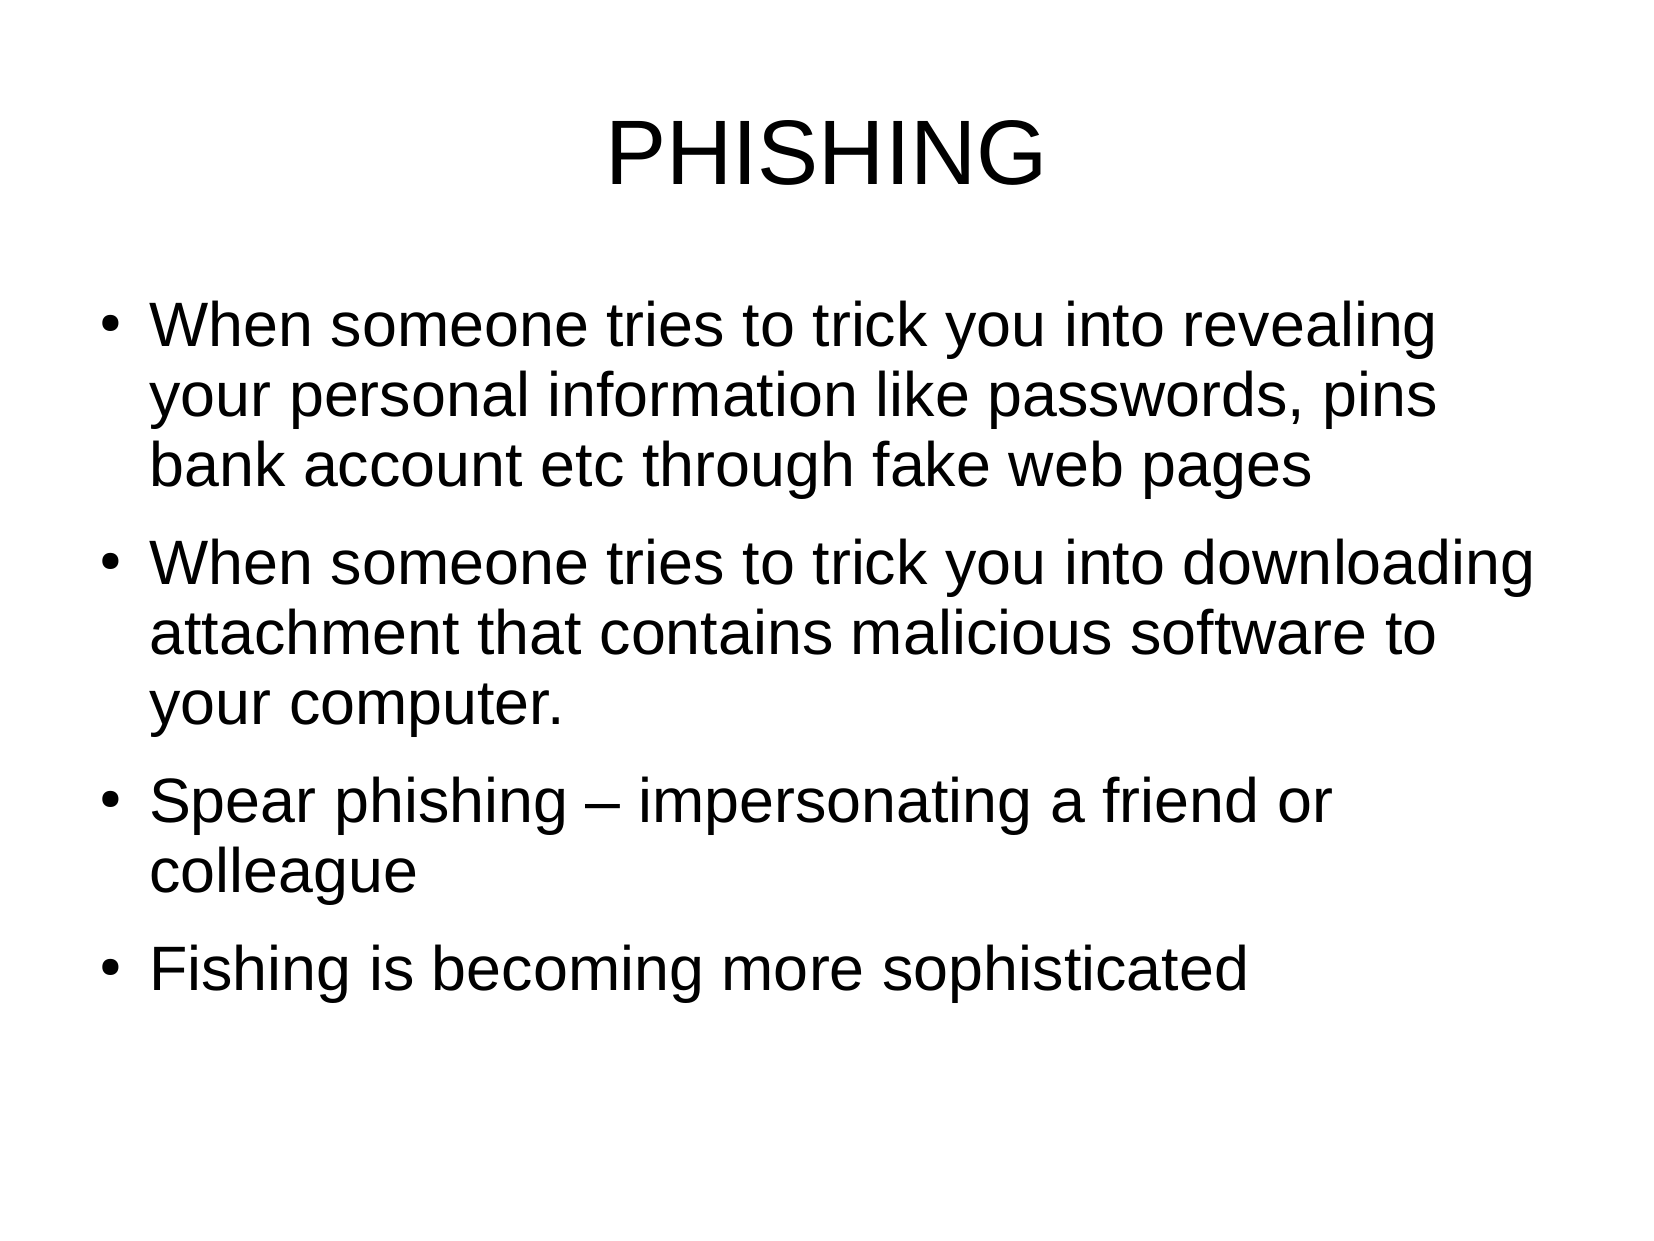

# PHISHING
When someone tries to trick you into revealing your personal information like passwords, pins bank account etc through fake web pages
When someone tries to trick you into downloading attachment that contains malicious software to your computer.
Spear phishing – impersonating a friend or colleague
Fishing is becoming more sophisticated